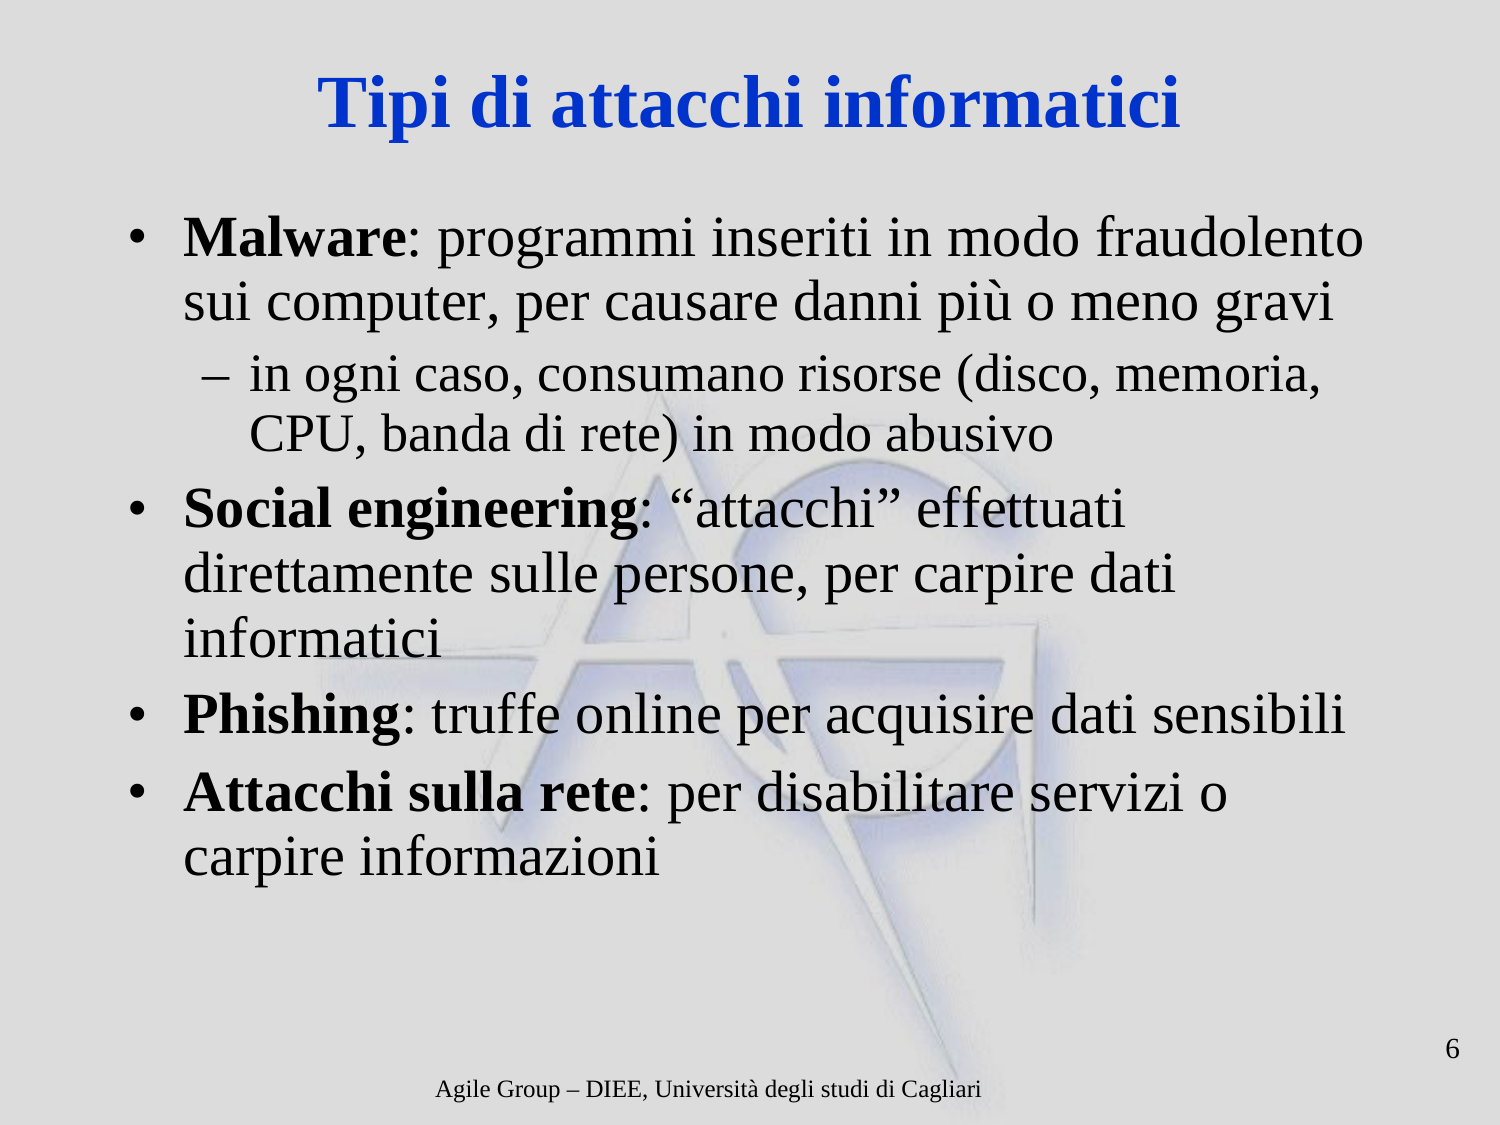

# Tipi di attacchi informatici
Malware: programmi inseriti in modo fraudolento sui computer, per causare danni più o meno gravi
in ogni caso, consumano risorse (disco, memoria, CPU, banda di rete) in modo abusivo
Social engineering: “attacchi” effettuati direttamente sulle persone, per carpire dati informatici
Phishing: truffe online per acquisire dati sensibili
Attacchi sulla rete: per disabilitare servizi o carpire informazioni
6